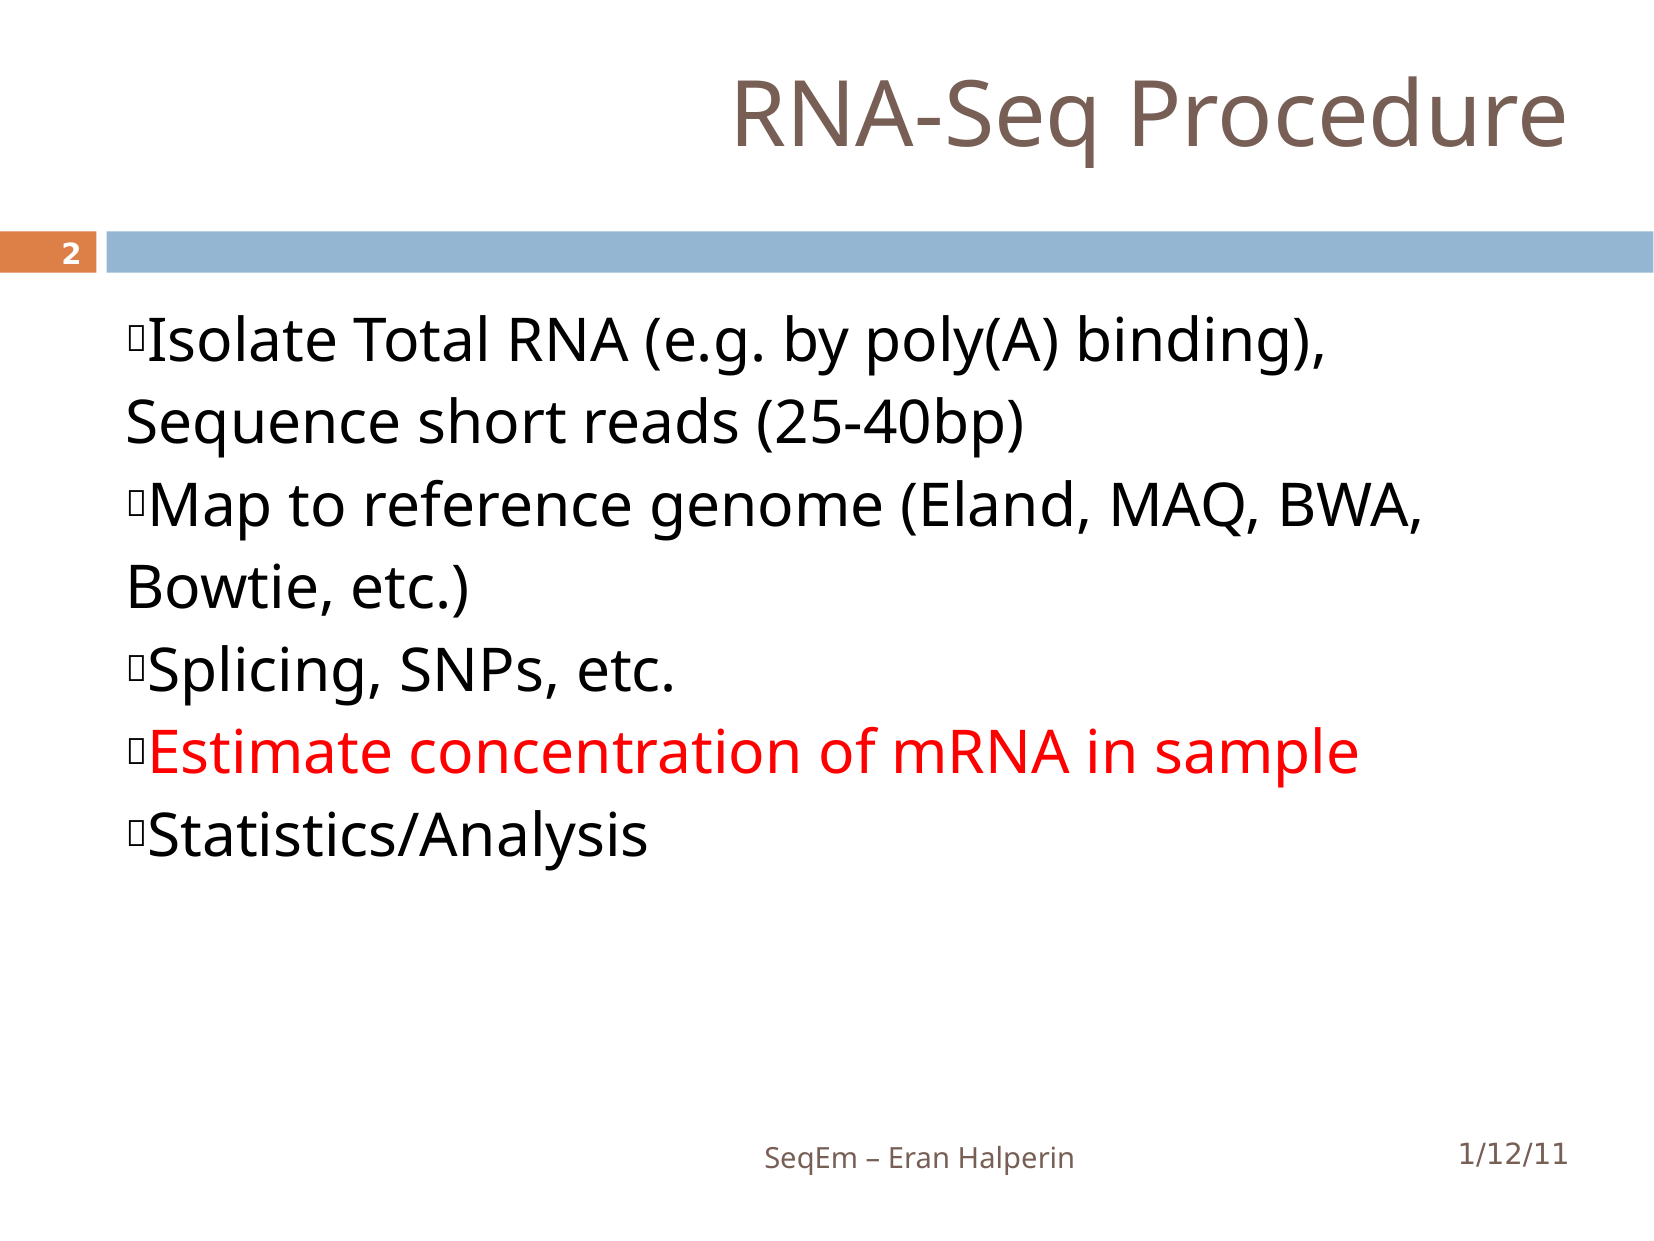

RNA-Seq Procedure
Isolate Total RNA (e.g. by poly(A) binding), 	Sequence short reads (25-40bp)
Map to reference genome (Eland, MAQ, BWA, Bowtie, etc.)
Splicing, SNPs, etc.
Estimate concentration of mRNA in sample
Statistics/Analysis
SeqEm – Eran Halperin
1/12/11